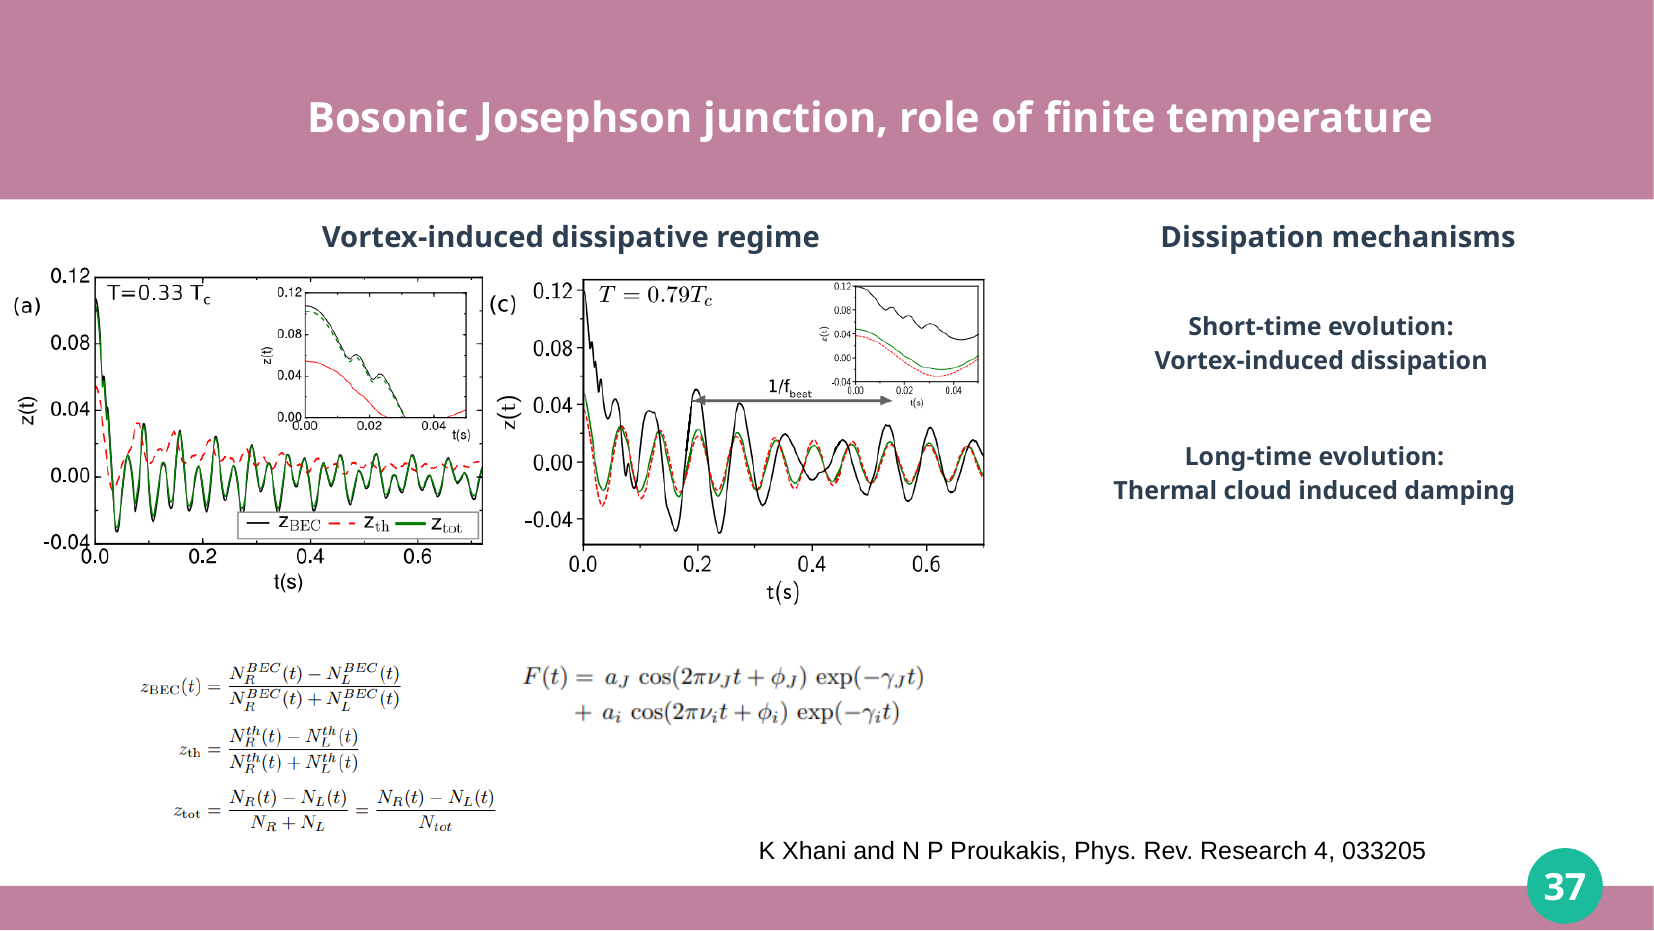

# Bosonic Josephson junction, role of finite temperature
Vortex-induced dissipative regime
Dissipation mechanisms
Short-time evolution:
Vortex-induced dissipation
Long-time evolution:
Thermal cloud induced damping
K Xhani and N P Proukakis, Phys. Rev. Research 4, 033205